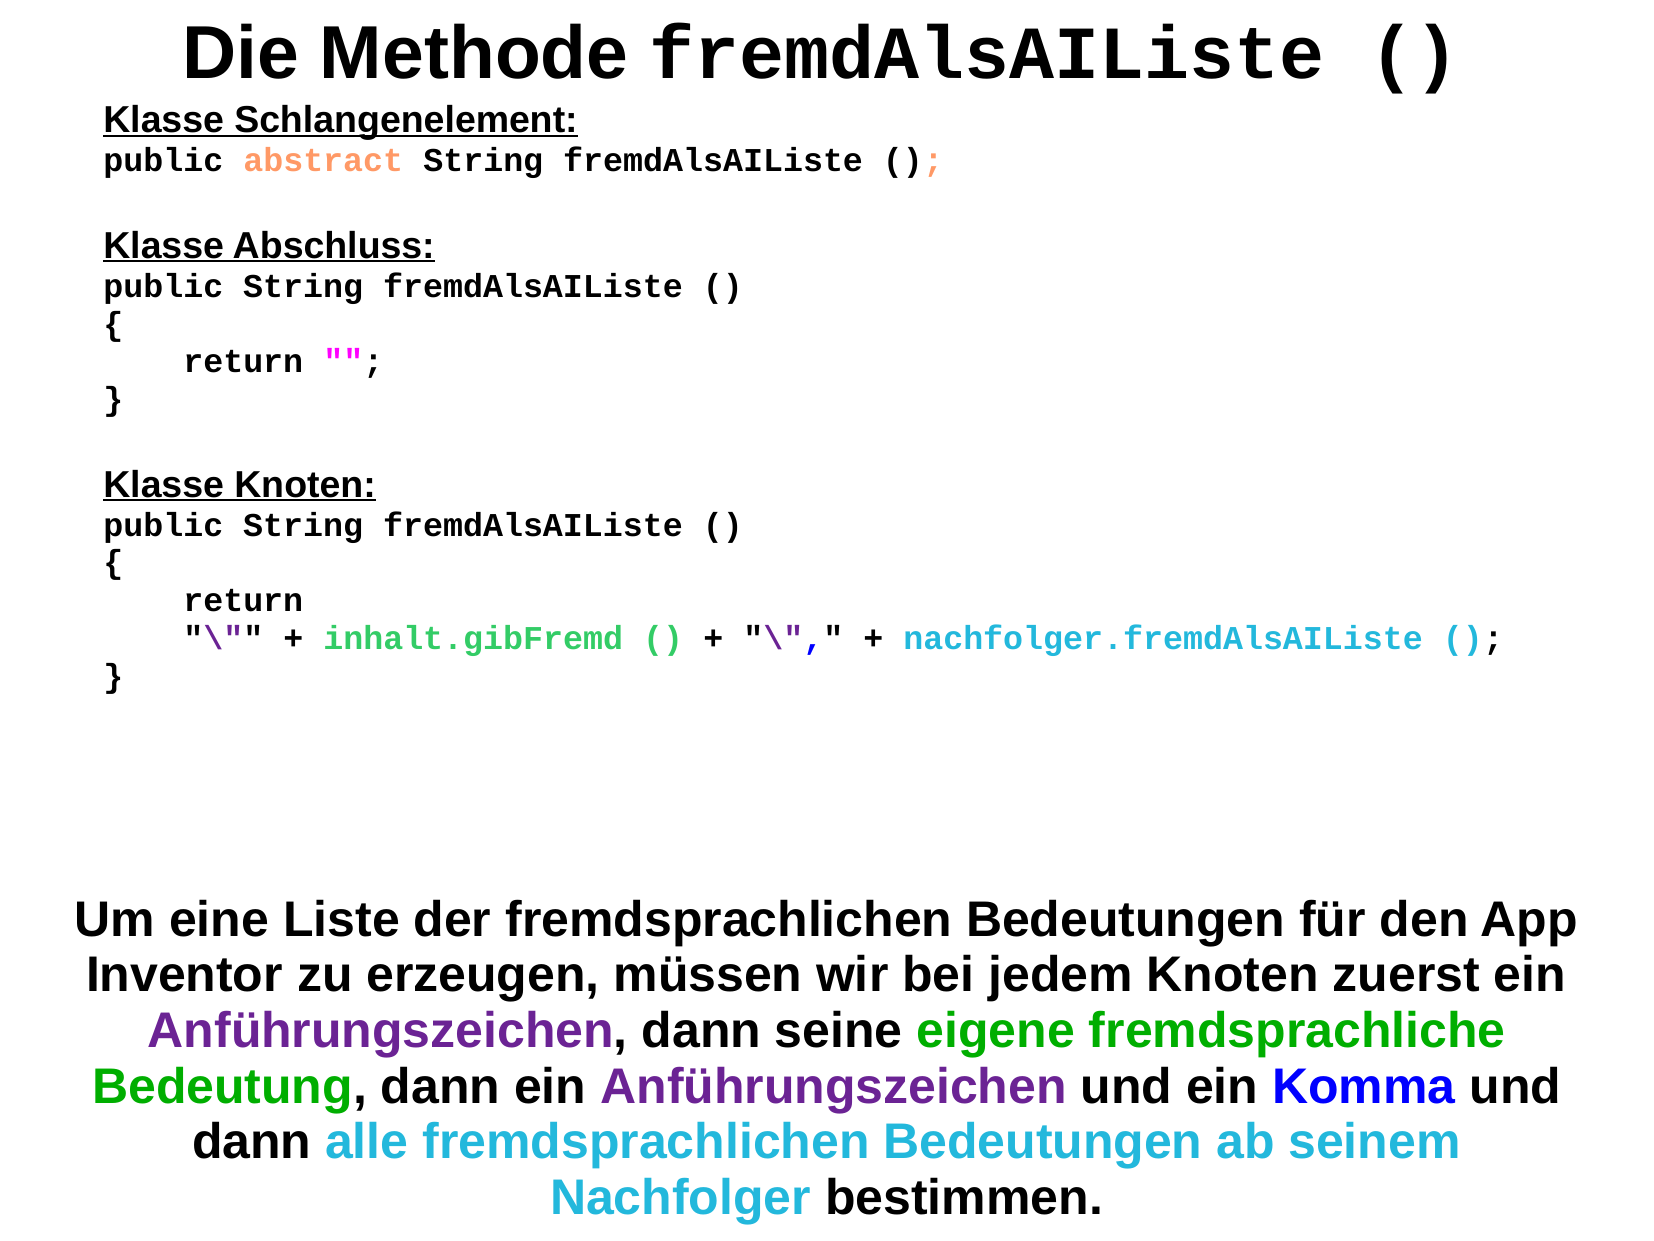

# Die Methode fremdAlsAIListe ()
Klasse Schlangenelement:
public abstract String fremdAlsAIListe ();
Klasse Abschluss:
public String fremdAlsAIListe ()
{
 return "";
}
Klasse Knoten:
public String fremdAlsAIListe ()
{
 return
 "\"" + inhalt.gibFremd () + "\"," + nachfolger.fremdAlsAIListe ();
}
Um eine Liste der fremdsprachlichen Bedeutungen für den App Inventor zu erzeugen, müssen wir bei jedem Knoten zuerst ein Anführungszeichen, dann seine eigene fremdsprachliche Bedeutung, dann ein Anführungszeichen und ein Komma und dann alle fremdsprachlichen Bedeutungen ab seinem Nachfolger bestimmen.